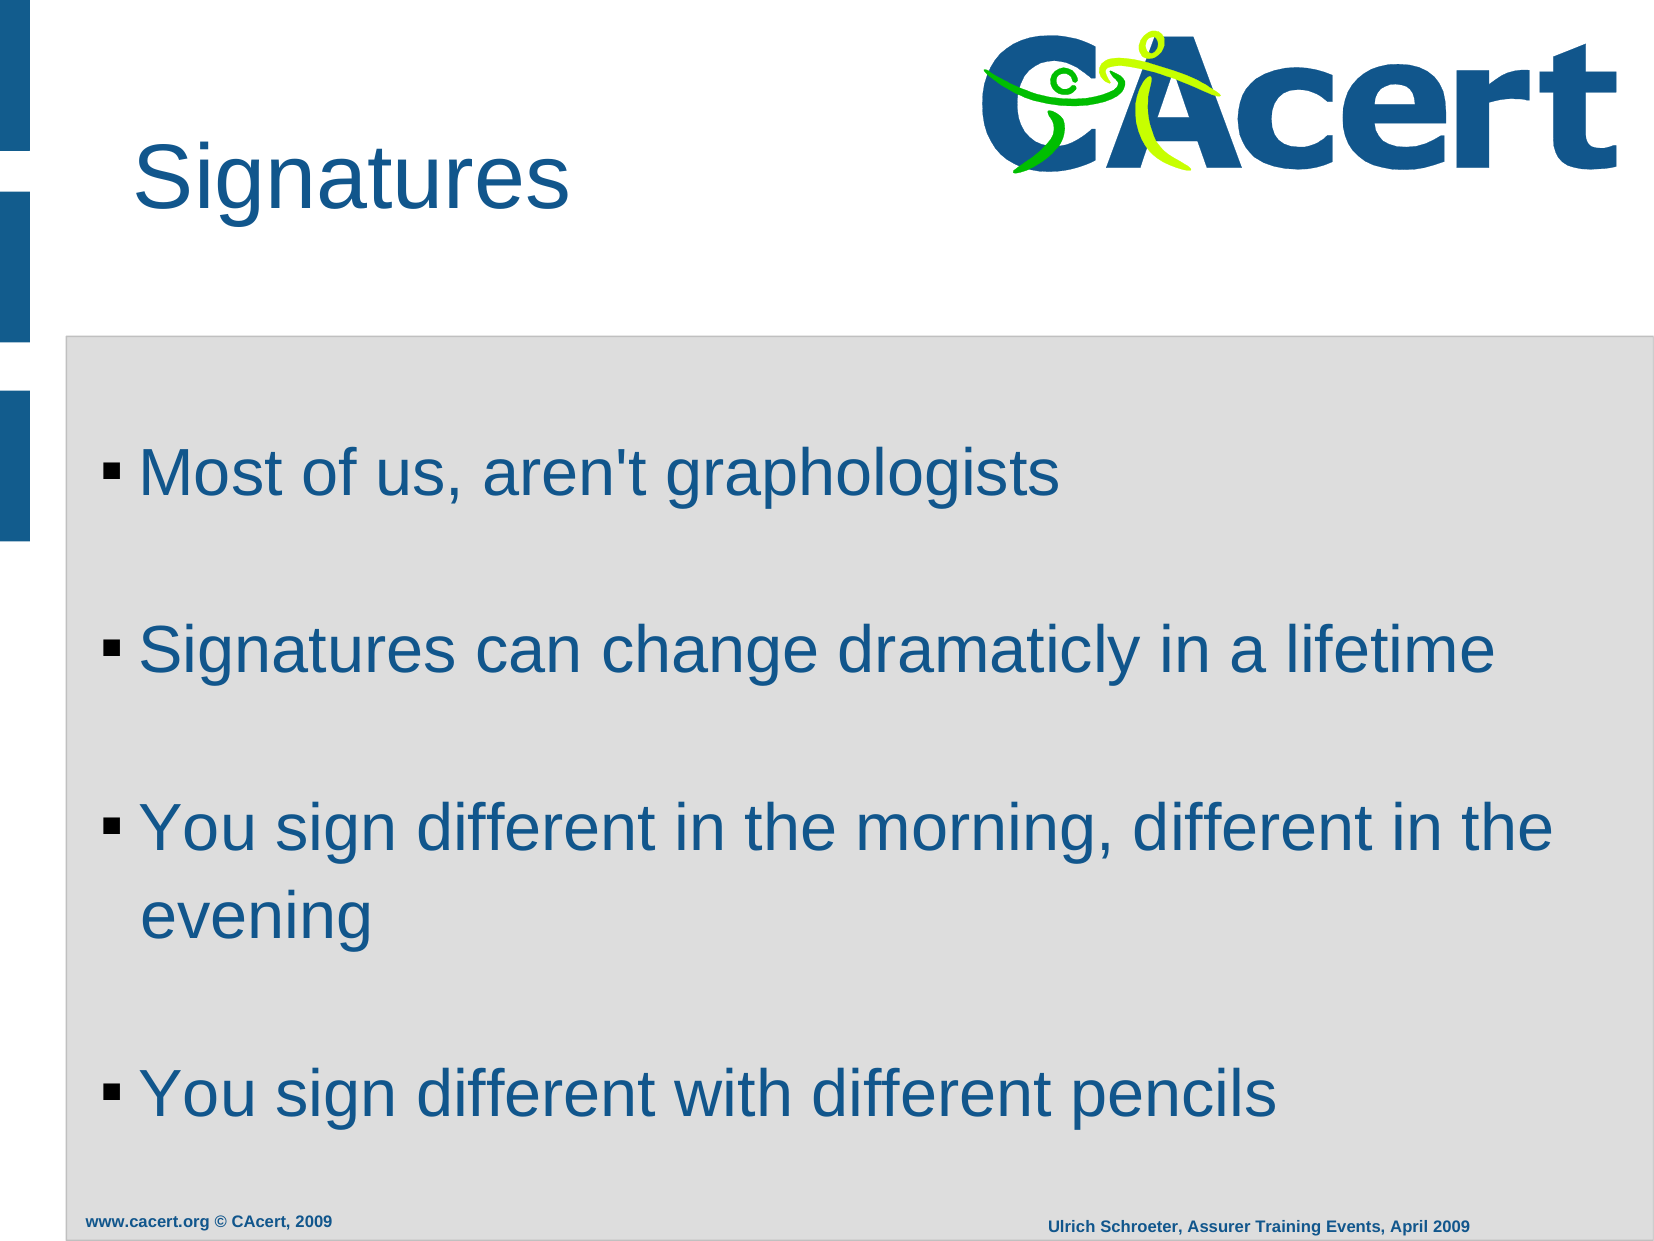

Signatures
 Most of us, aren't graphologists
 Signatures can change dramaticly in a lifetime
 You sign different in the morning, different in the
 evening
 You sign different with different pencils